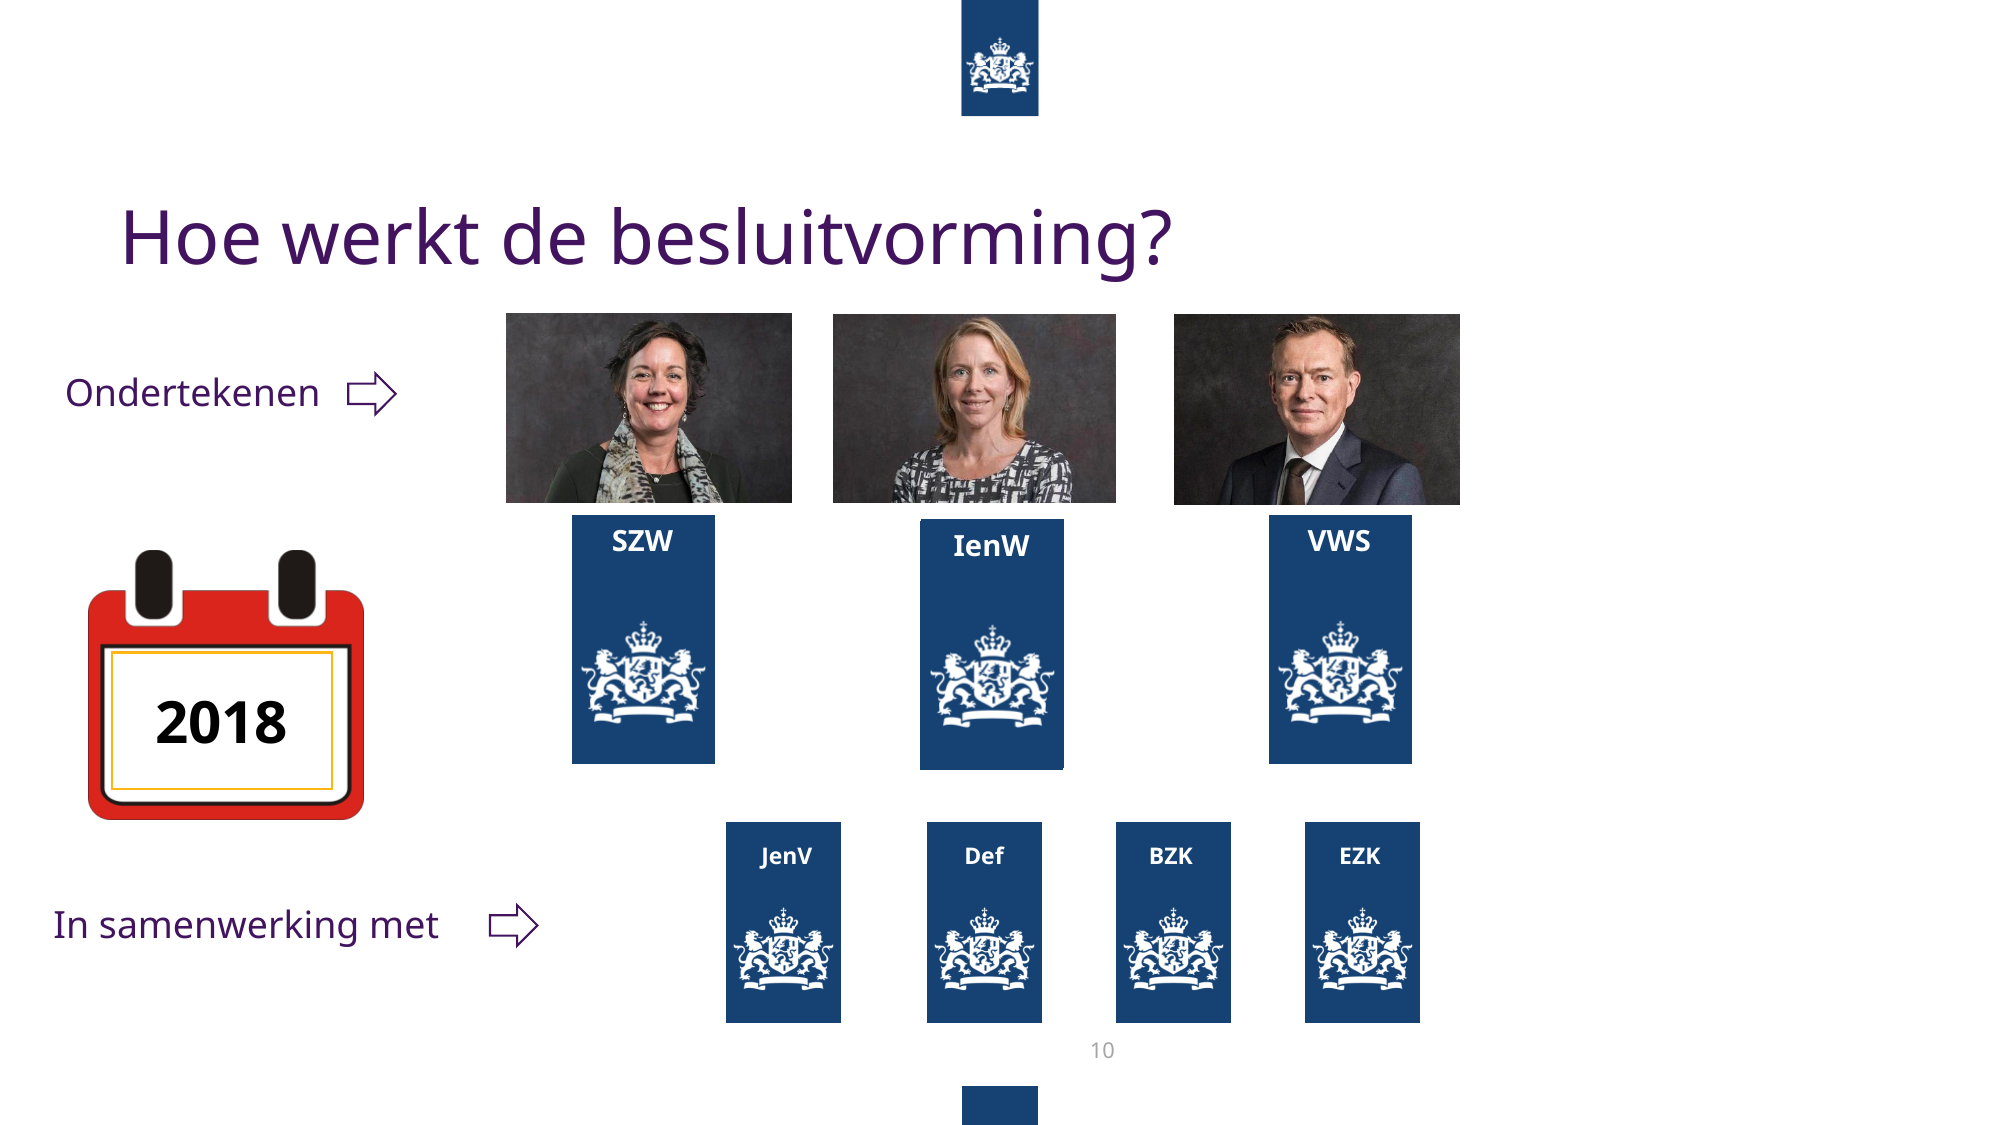

# Hoe werkt de besluitvorming?
Ondertekenen
SZW
VWS
IenW
2018
Ministerie
van SZW
JenV
BZK
EZK
Def
In samenwerking met